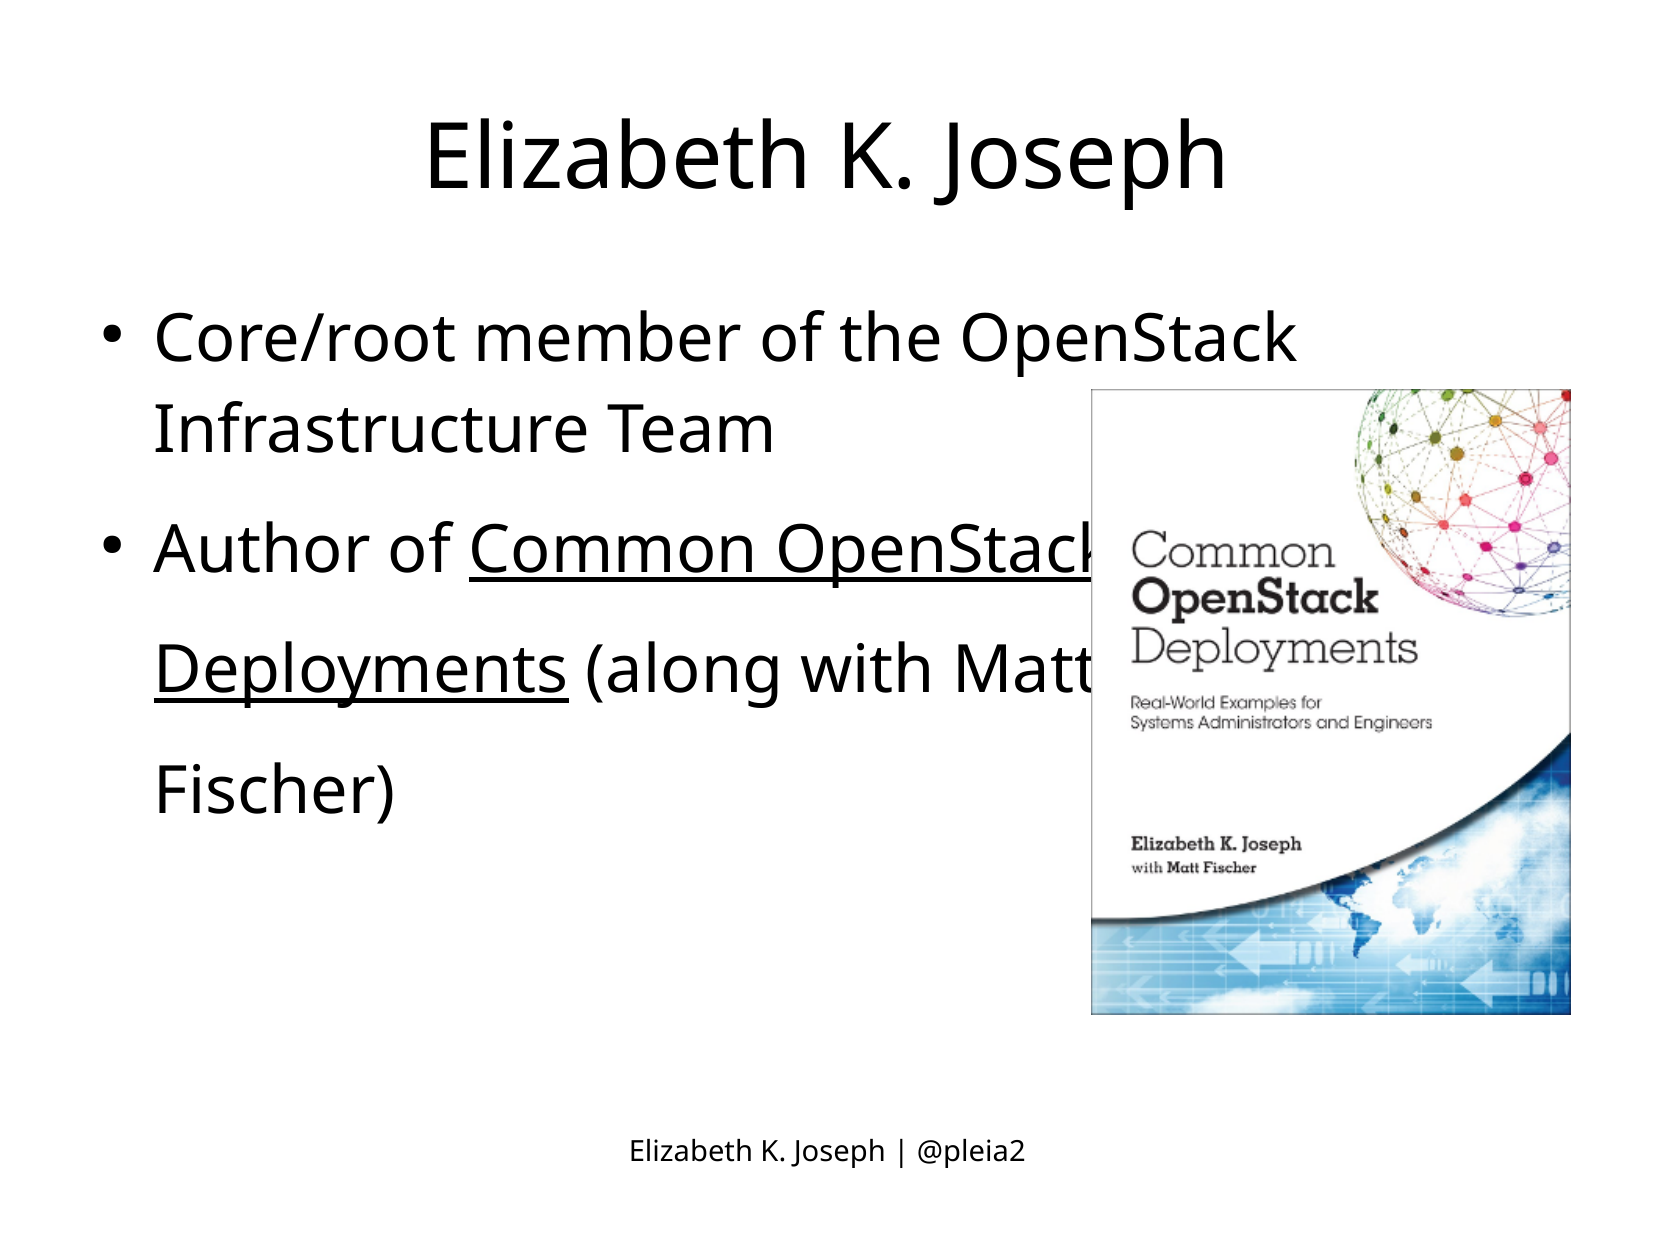

# Elizabeth K. Joseph
Core/root member of the OpenStack Infrastructure Team
Author of Common OpenStack
Deployments (along with Matt
Fischer)
Elizabeth K. Joseph | @pleia2